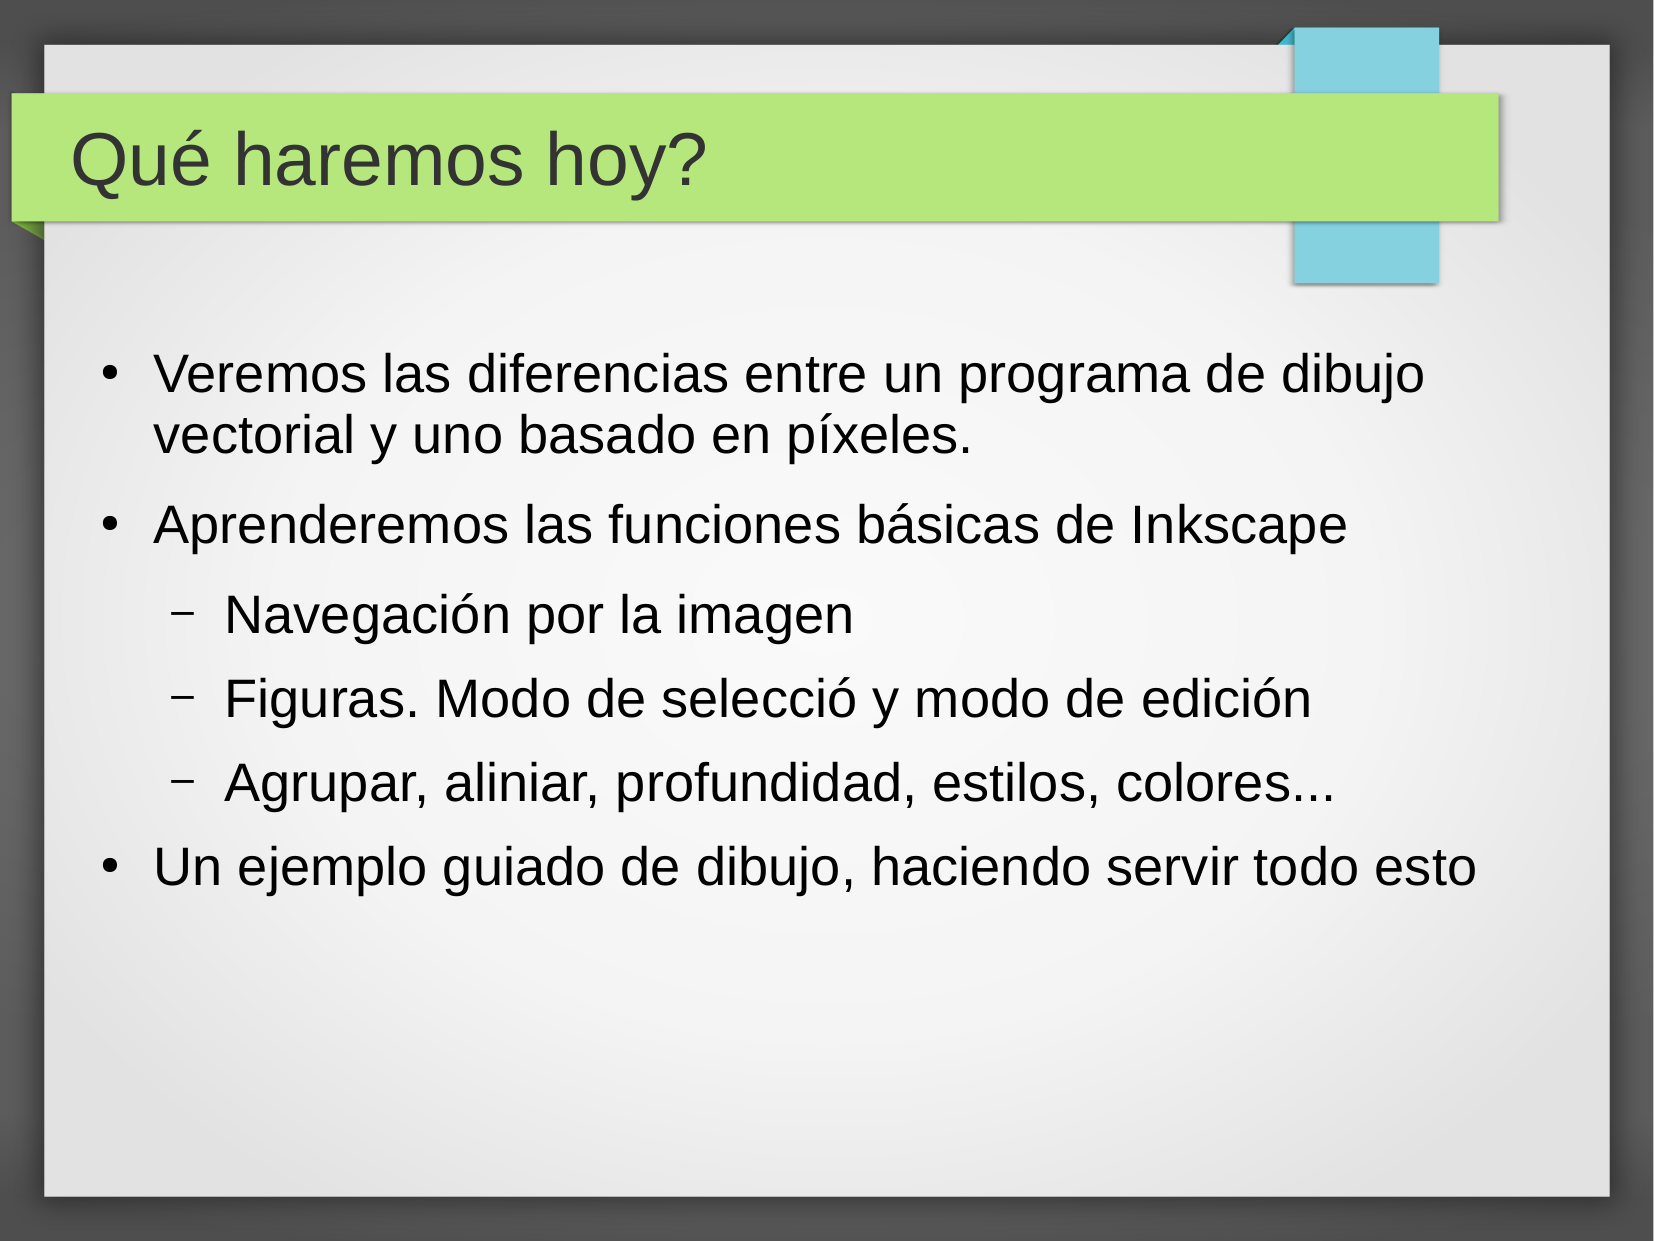

# Qué haremos hoy?
Veremos las diferencias entre un programa de dibujo vectorial y uno basado en píxeles.
Aprenderemos las funciones básicas de Inkscape
Navegación por la imagen
Figuras. Modo de selecció y modo de edición
Agrupar, aliniar, profundidad, estilos, colores...
Un ejemplo guiado de dibujo, haciendo servir todo esto